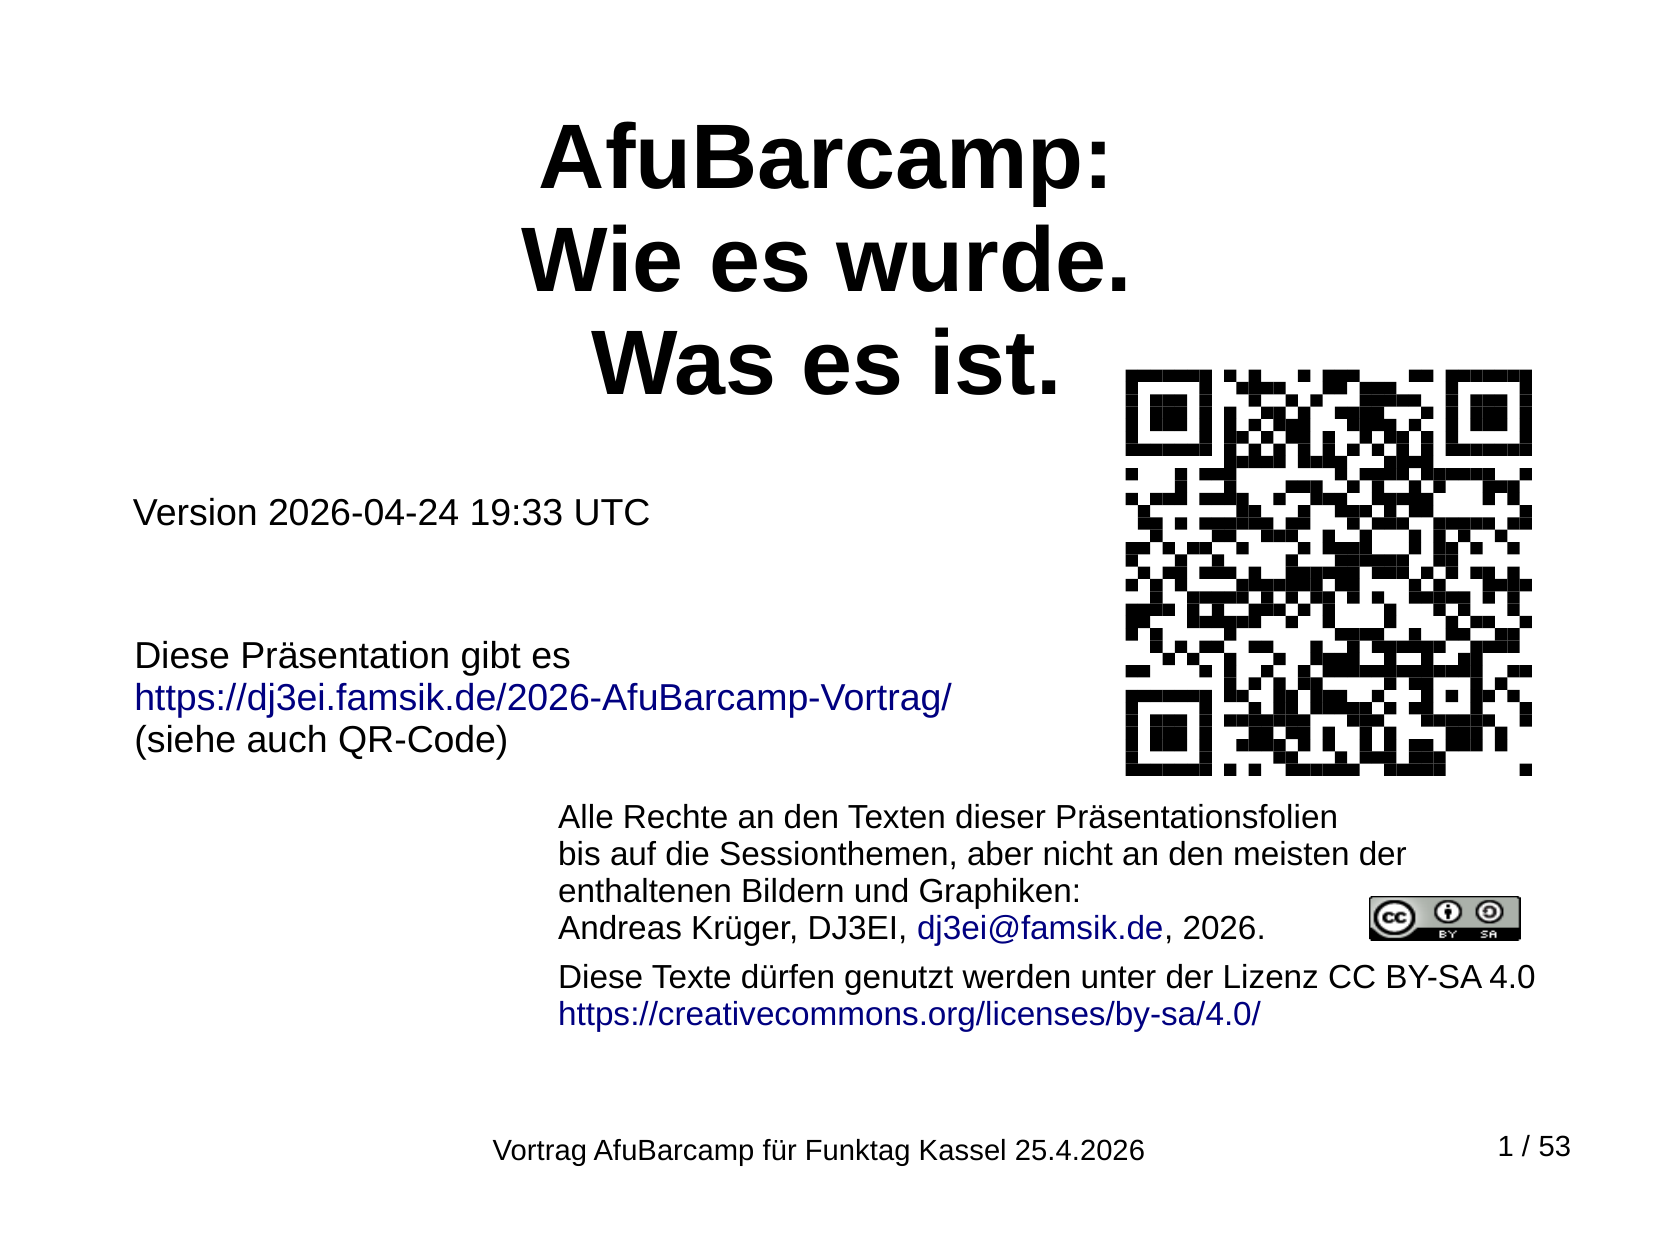

# AfuBarcamp: Wie es wurde. Was es ist.
Version 2026-04-24 19:33 UTC
Diese Präsentation gibt es
https://dj3ei.famsik.de/2026-AfuBarcamp-Vortrag/
(siehe auch QR-Code)
Alle Rechte an den Texten dieser Präsentationsfolien
bis auf die Sessionthemen, aber nicht an den meisten der enthaltenen Bildern und Graphiken:
Andreas Krüger, DJ3EI, dj3ei@famsik.de, 2026.
Diese Texte dürfen genutzt werden unter der Lizenz CC BY-SA 4.0
https://creativecommons.org/licenses/by-sa/4.0/